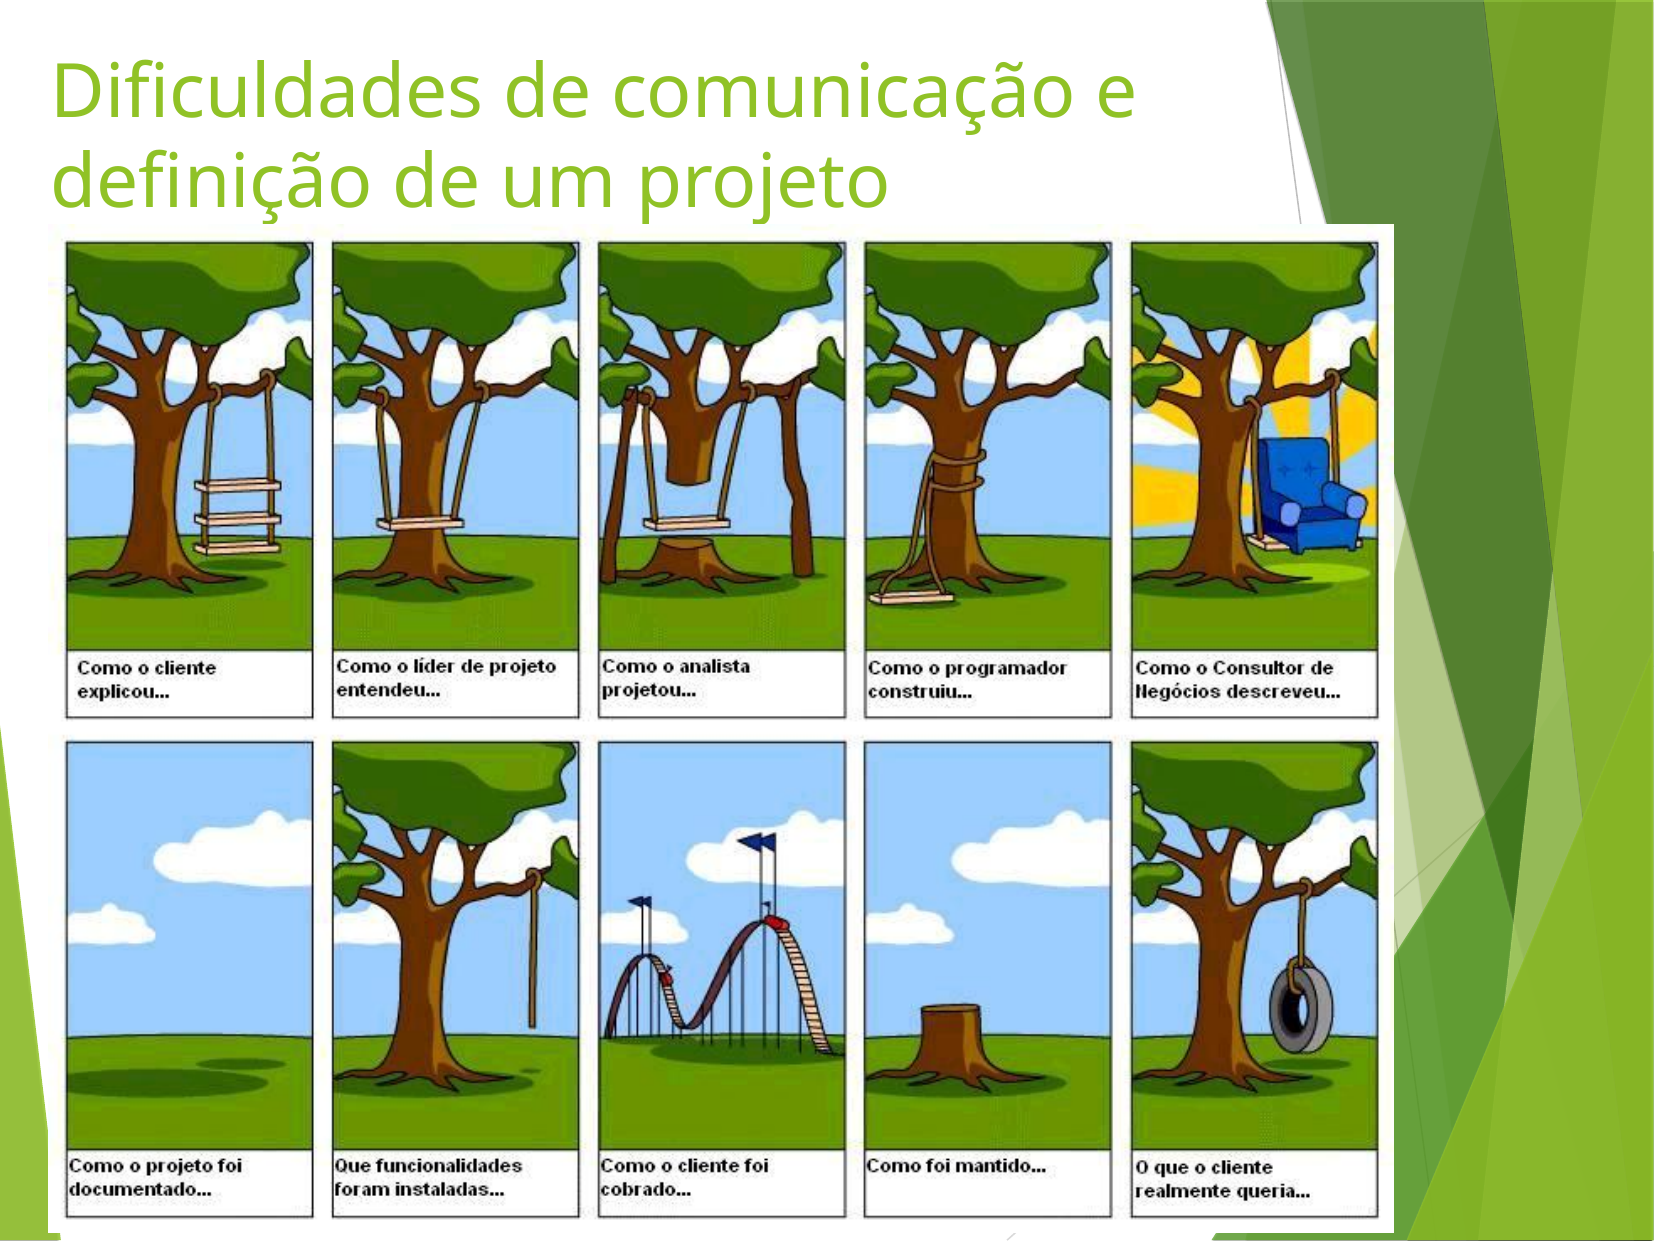

# Dificuldades de comunicação e definição de um projeto